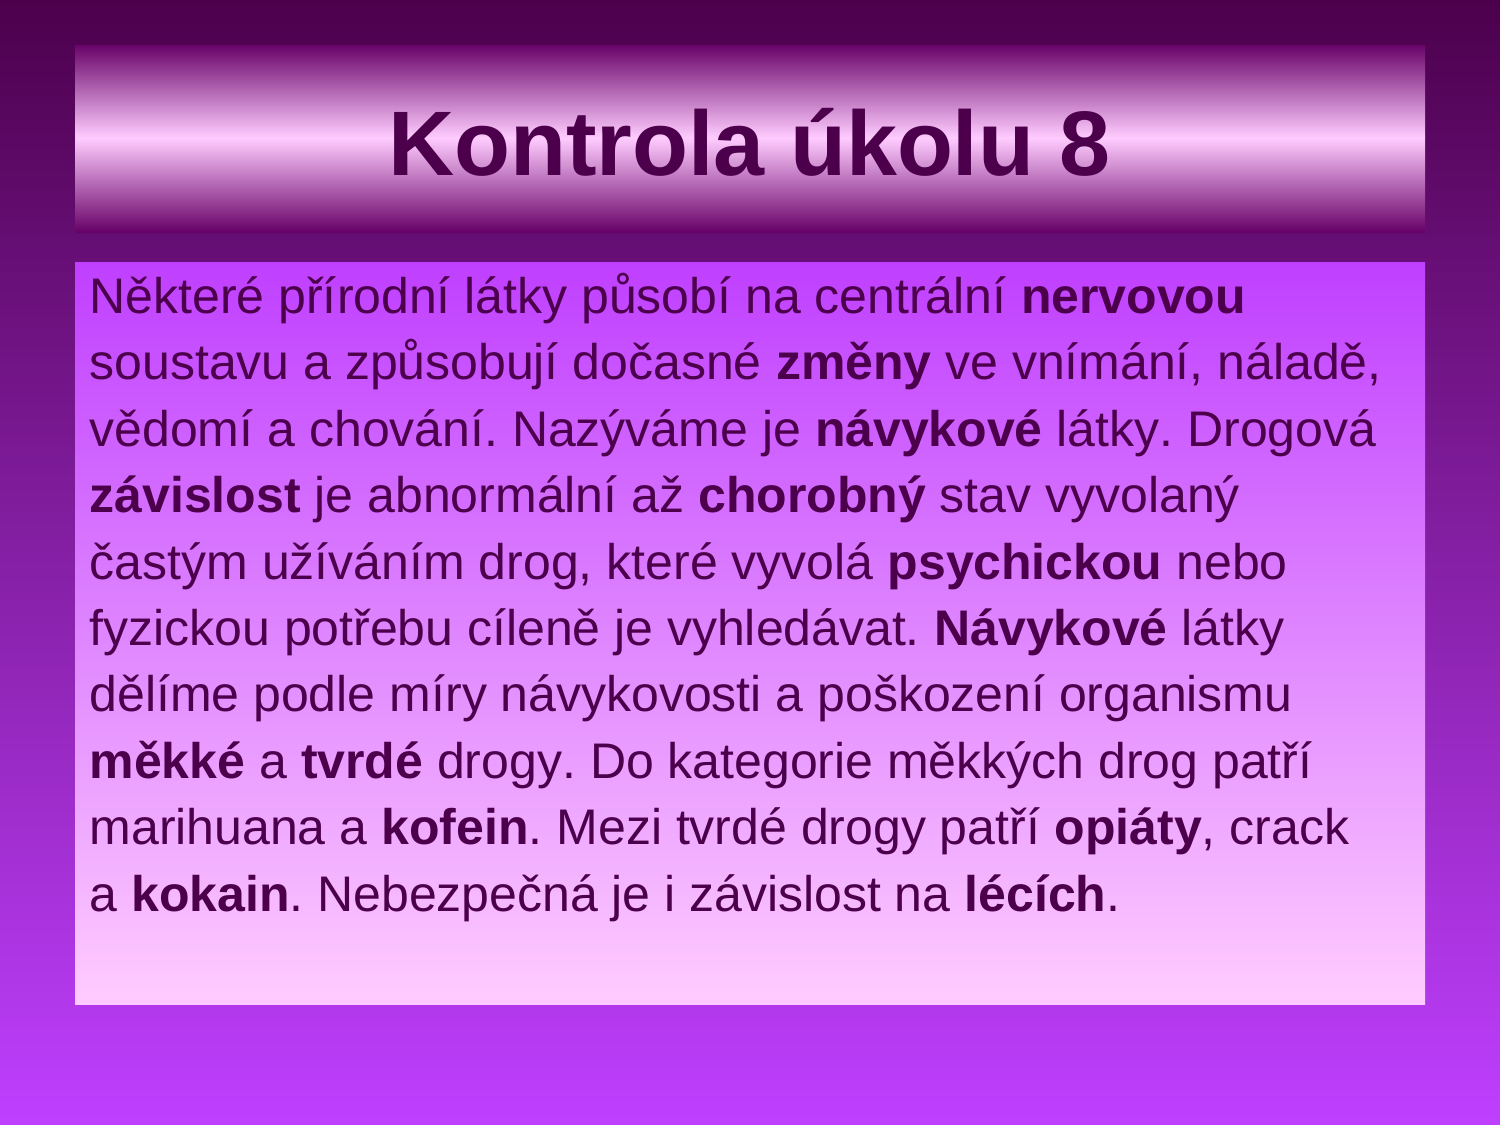

# Kontrola úkolu 8
Některé přírodní látky působí na centrální nervovou
soustavu a způsobují dočasné změny ve vnímání, náladě,
vědomí a chování. Nazýváme je návykové látky. Drogová
závislost je abnormální až chorobný stav vyvolaný
častým užíváním drog, které vyvolá psychickou nebo
fyzickou potřebu cíleně je vyhledávat. Návykové látky
dělíme podle míry návykovosti a poškození organismu
měkké a tvrdé drogy. Do kategorie měkkých drog patří
marihuana a kofein. Mezi tvrdé drogy patří opiáty, crack
a kokain. Nebezpečná je i závislost na lécích.